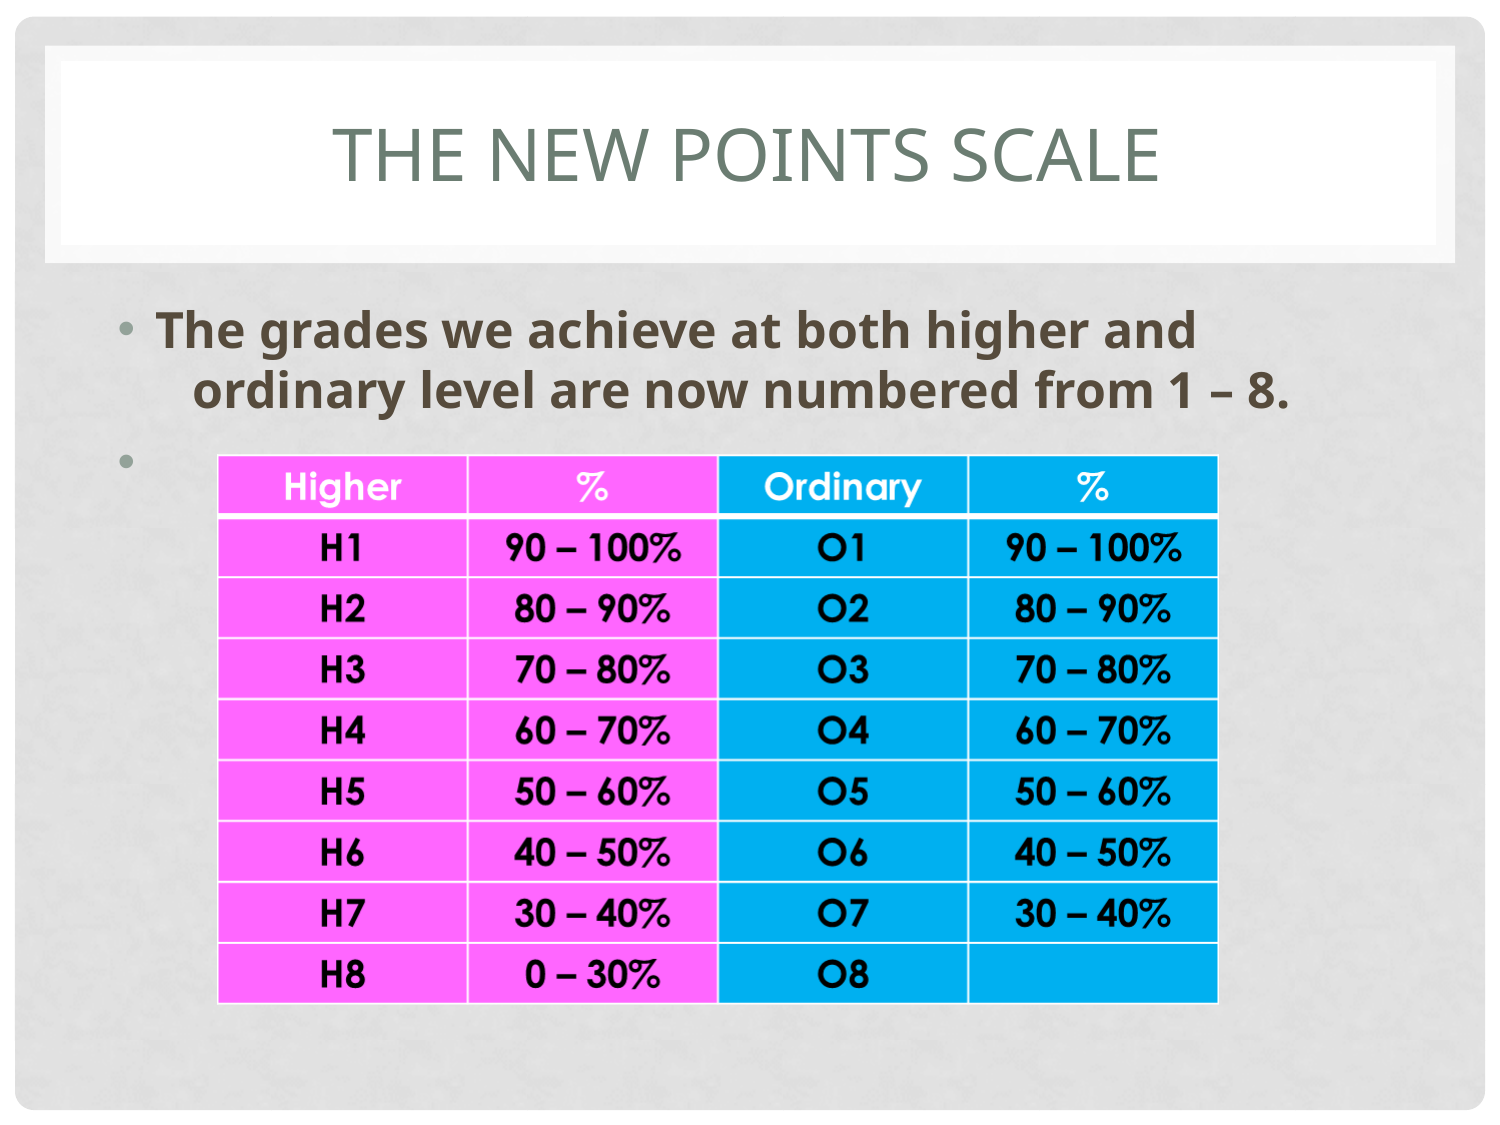

# The New Points Scale
The grades we achieve at both higher and ordinary level are now numbered from 1 – 8.